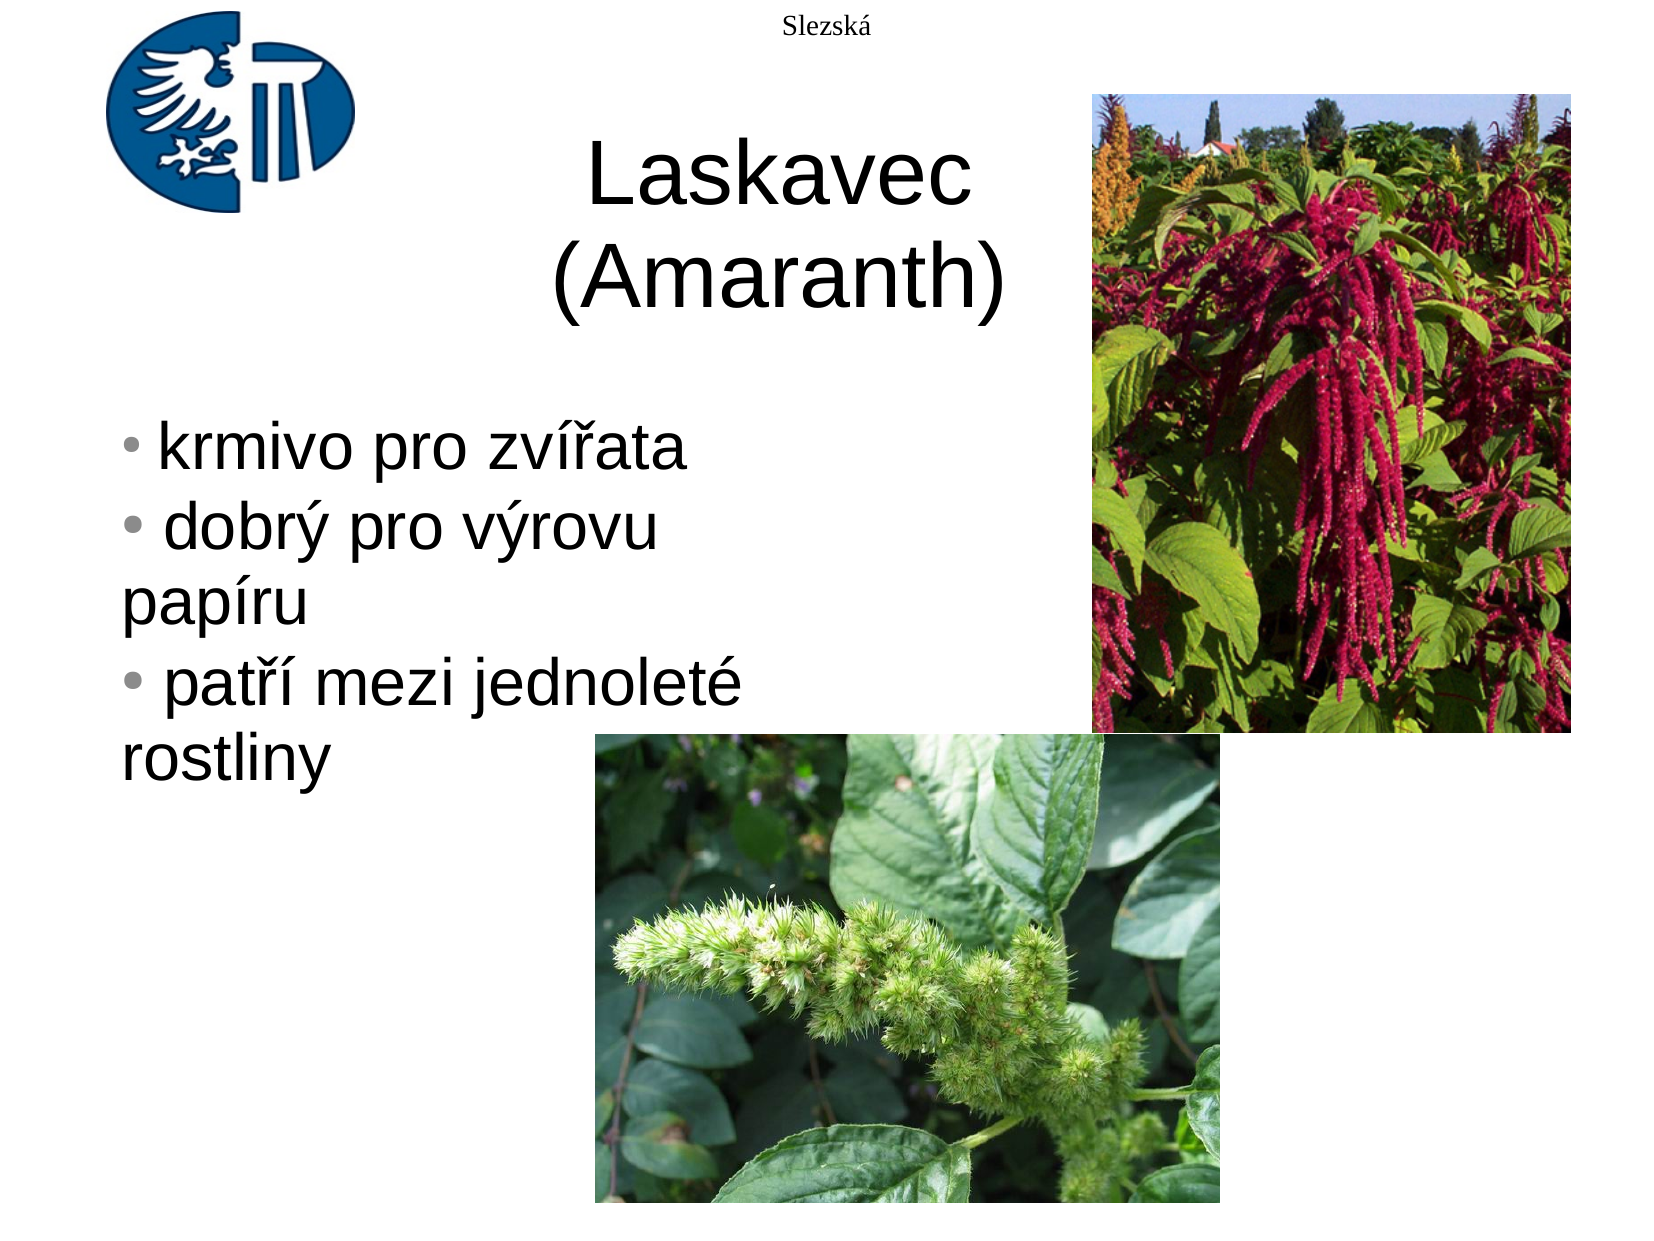

ahoj
# Laskavec (Amaranth)
 krmivo pro zvířata
 dobrý pro výrovu papíru
 patří mezi jednoleté rostliny